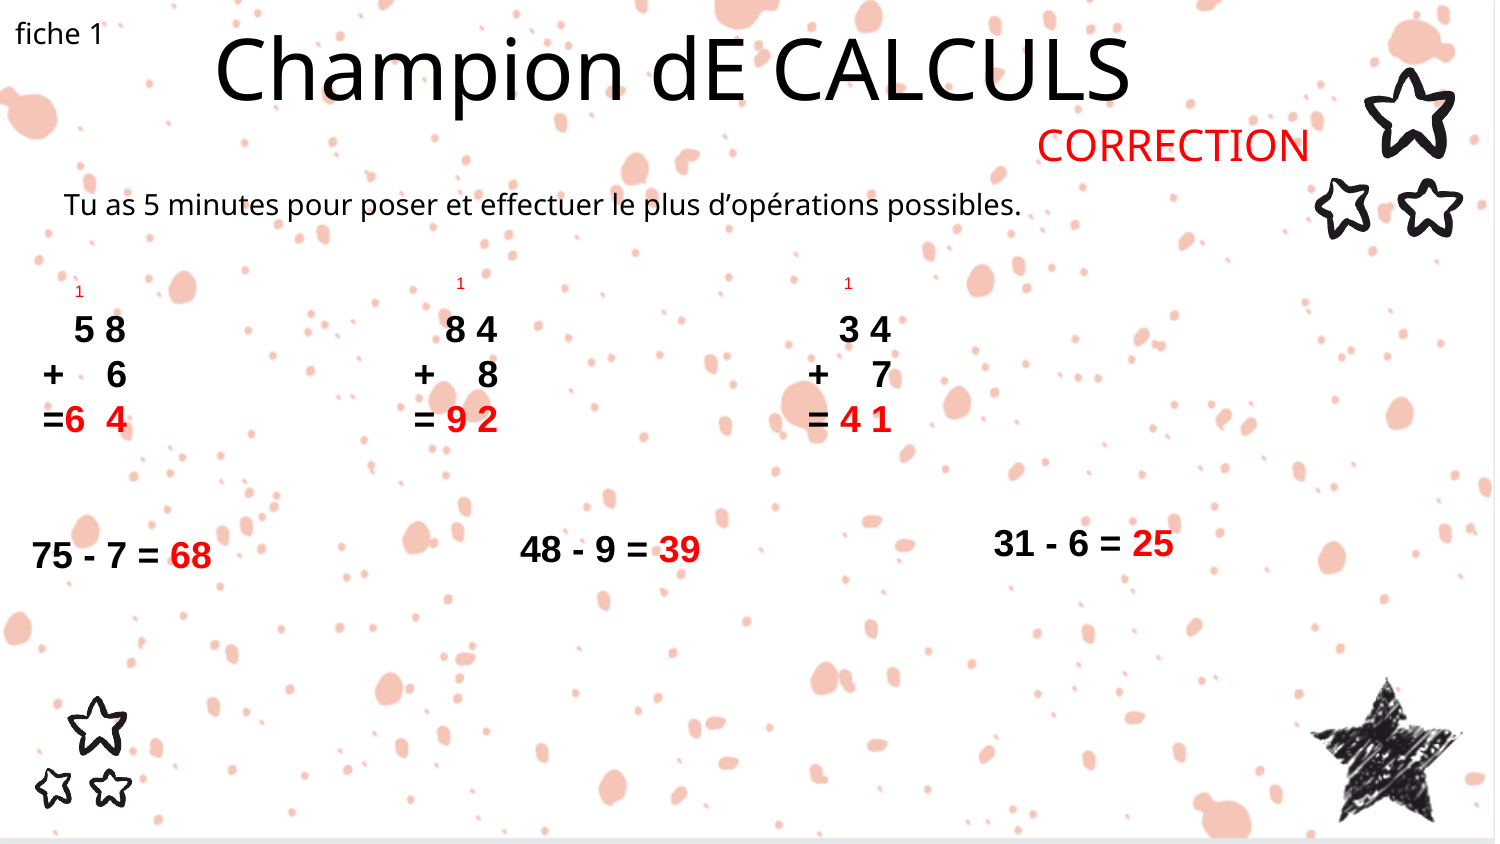

fiche 1
Champion dE CALCULS
CORRECTION
Tu as 5 minutes pour poser et effectuer le plus d’opérations possibles.
1
1
1
 5 8
+ 6
=6 4
 8 4
+ 8
= 9 2
 3 4
+ 7
= 4 1
 31 - 6 = 25
 48 - 9 = 39
 75 - 7 = 68